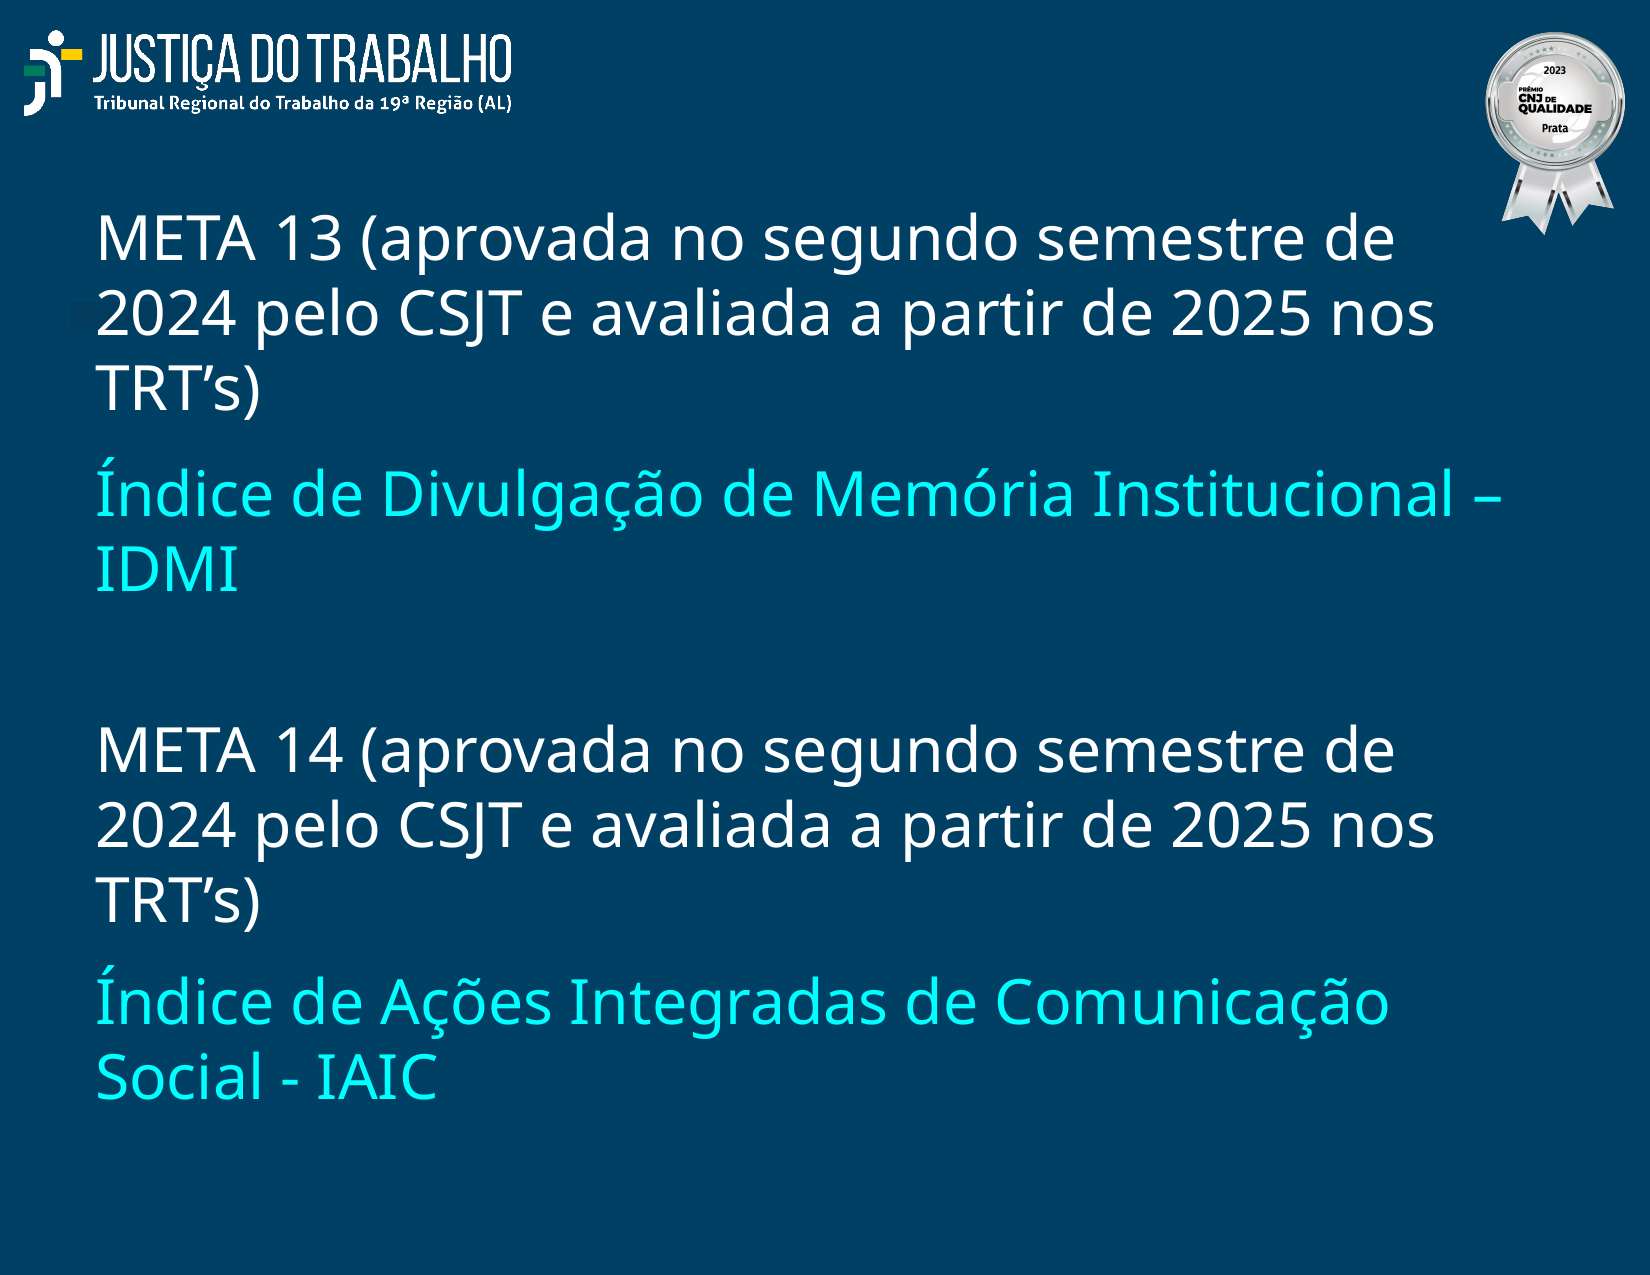

META 13 (aprovada no segundo semestre de 2024 pelo CSJT e avaliada a partir de 2025 nos TRT’s)
Índice de Divulgação de Memória Institucional – IDMI
META 14 (aprovada no segundo semestre de 2024 pelo CSJT e avaliada a partir de 2025 nos TRT’s)
Índice de Ações Integradas de Comunicação Social - IAIC